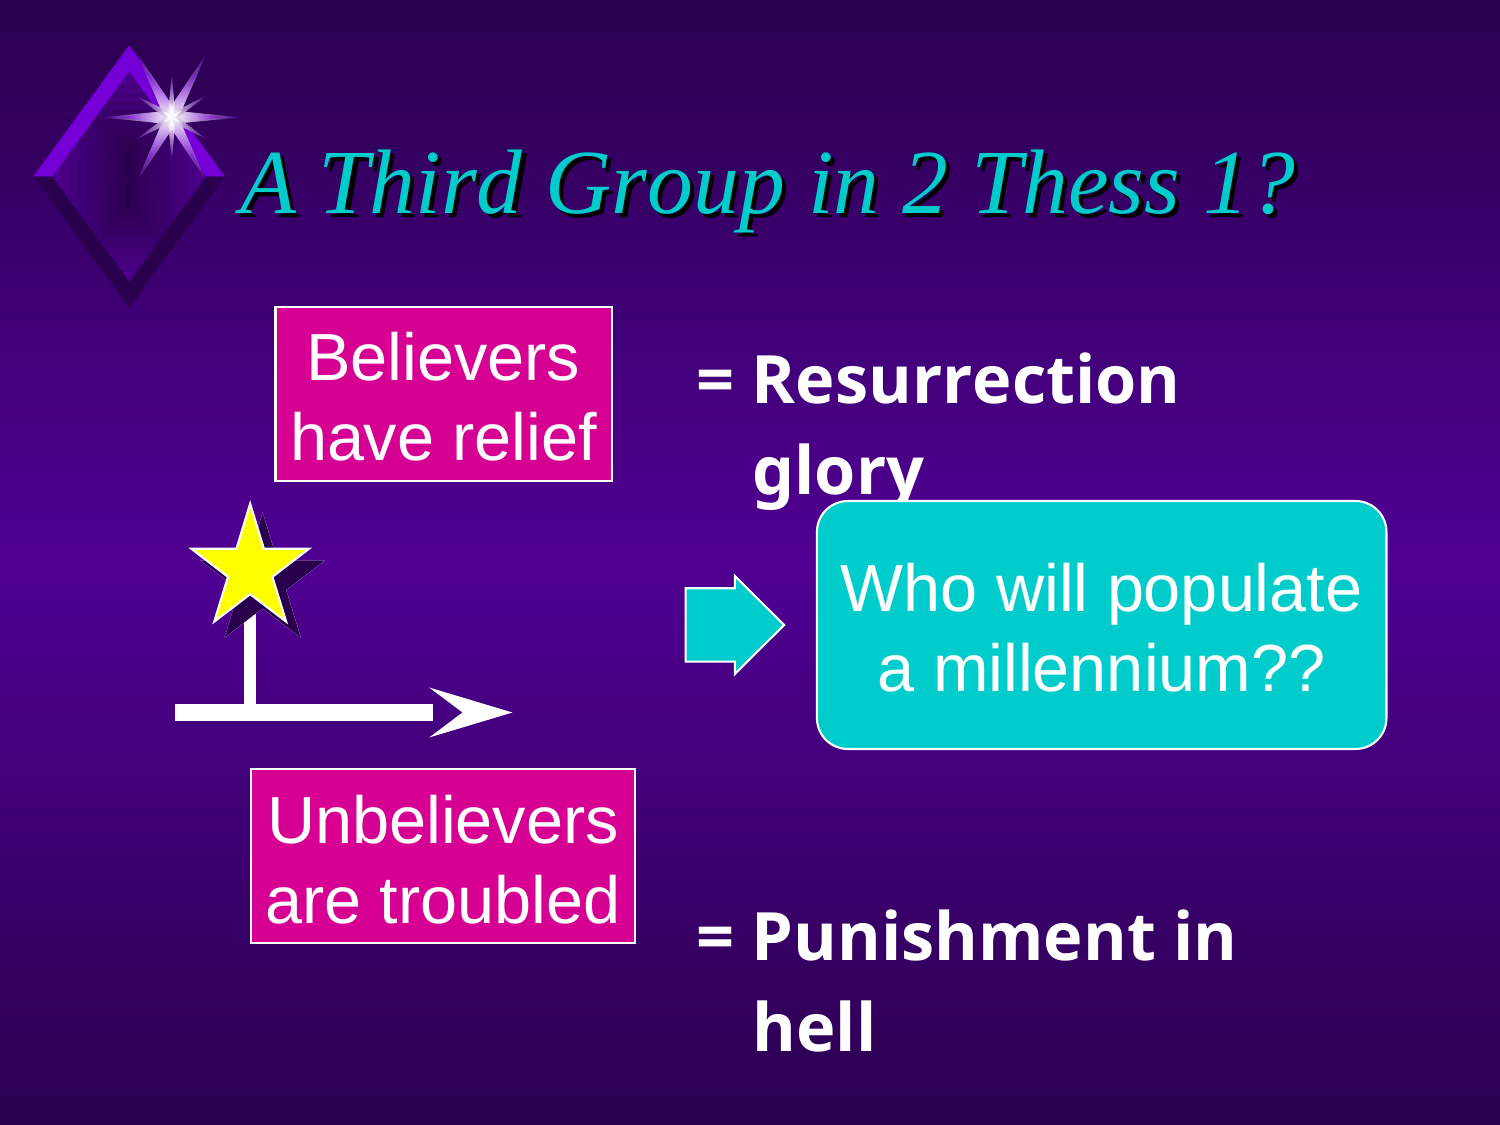

# A Third Group in 2 Thess 1?
Believers
have relief
Unbelievers
are troubled
= Resurrection glory
= Punishment in hell
Who will populate
a millennium??